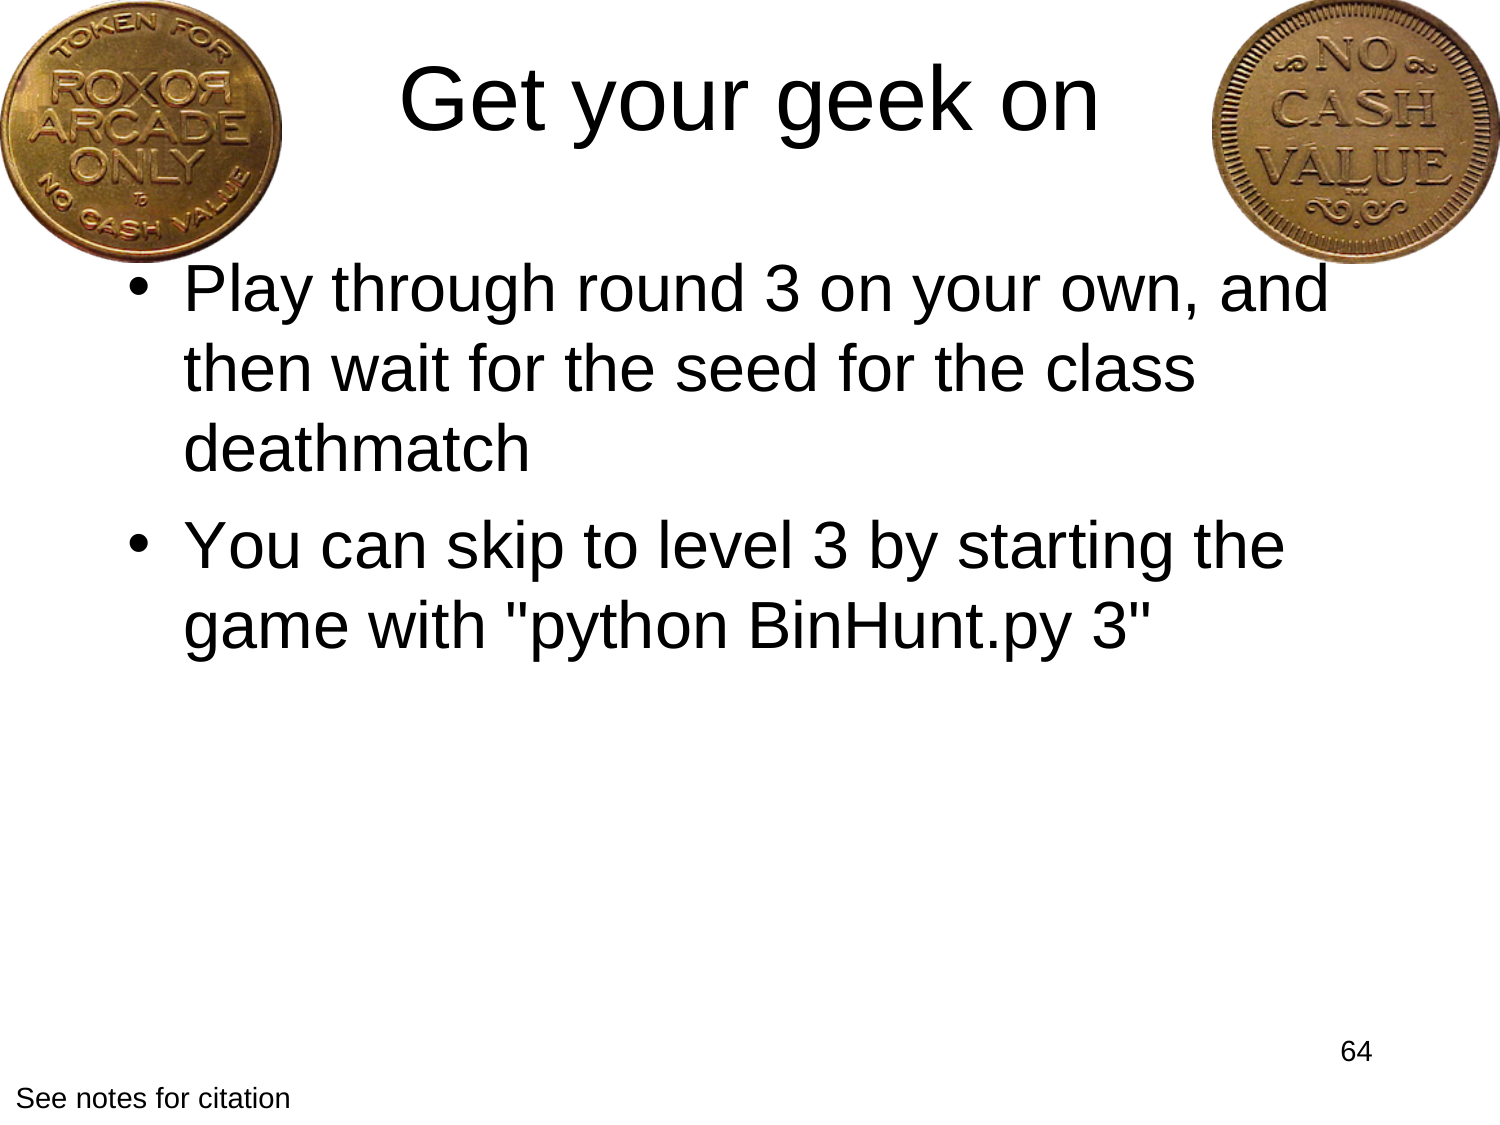

# Get your geek on
Play through round 3 on your own, and then wait for the seed for the class deathmatch
You can skip to level 3 by starting the game with "python BinHunt.py 3"
See notes for citation